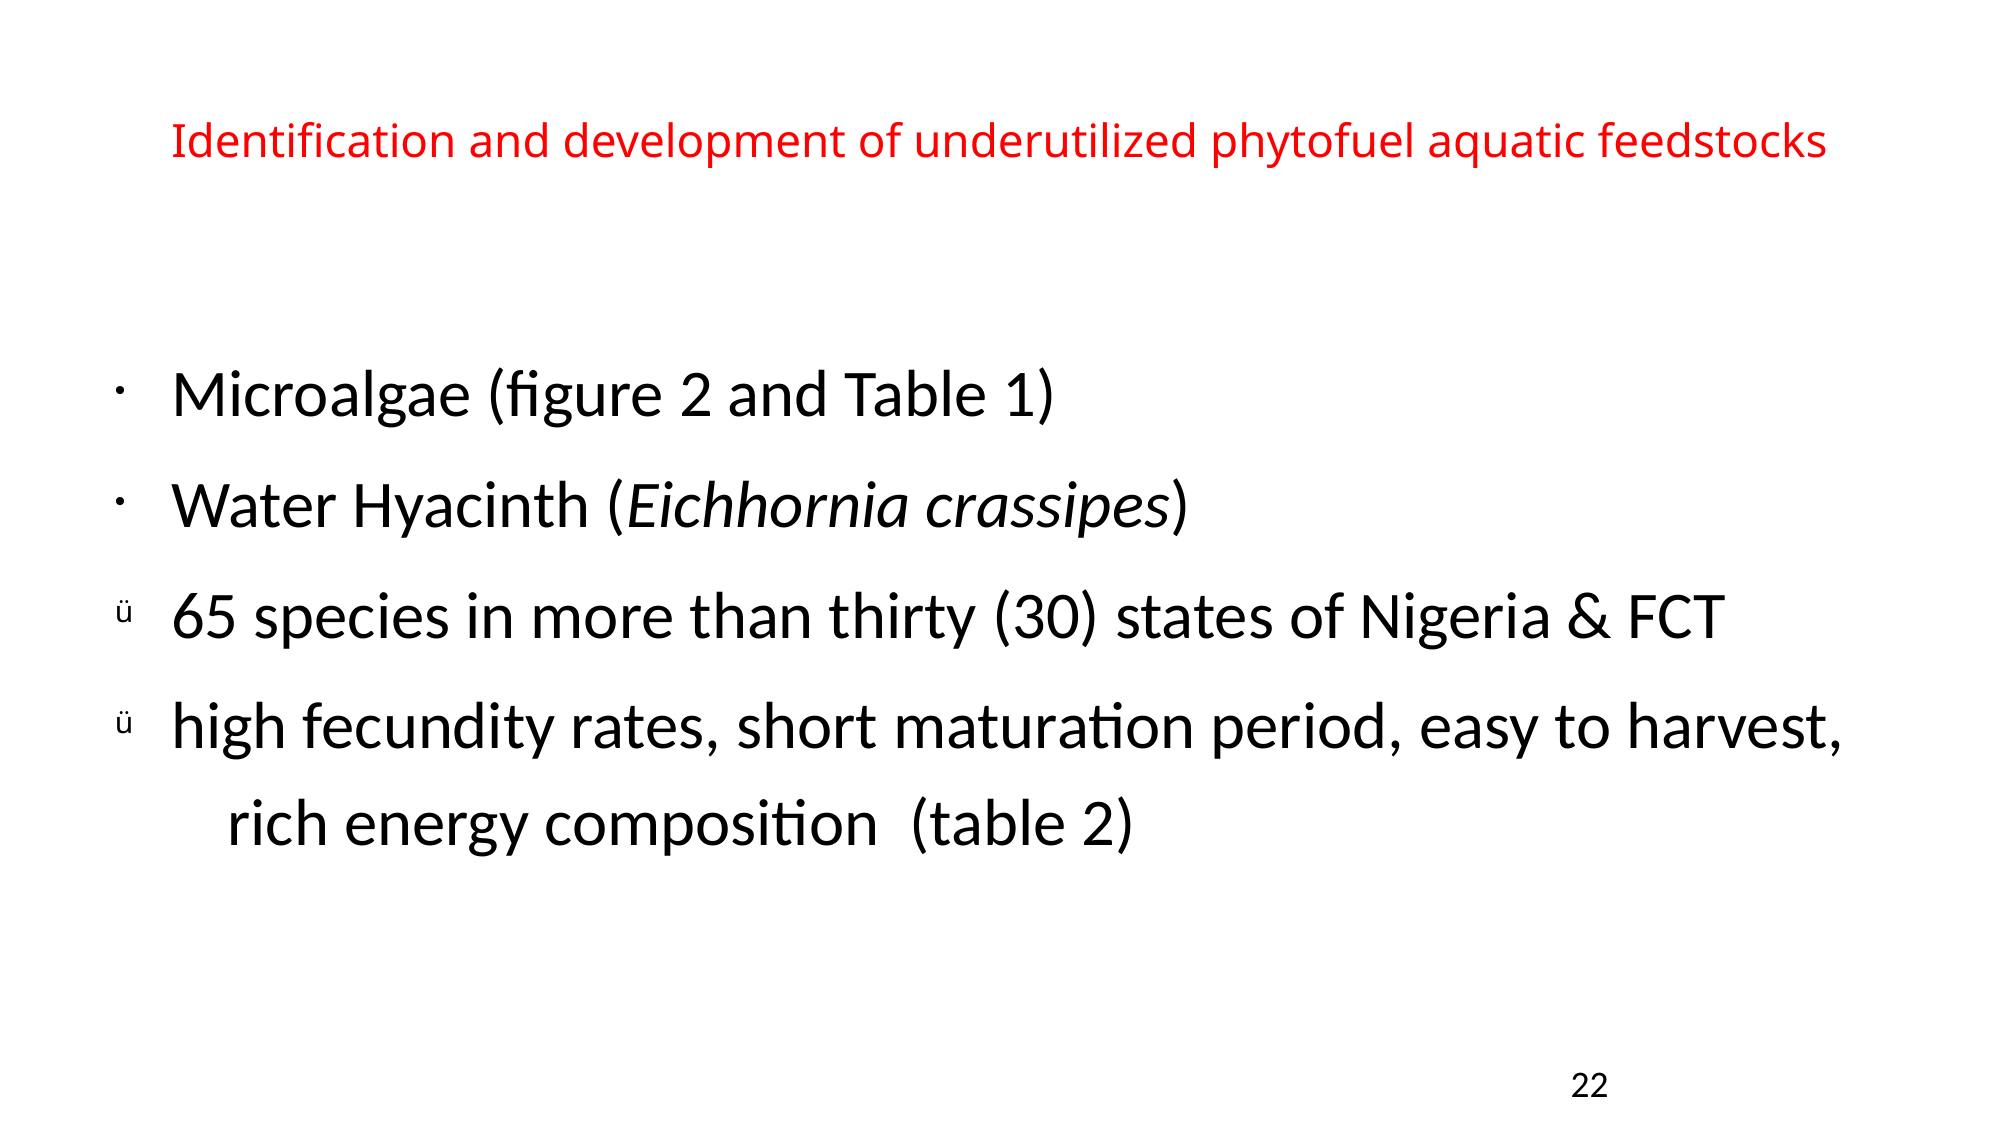

# Identification and development of underutilized phytofuel aquatic feedstocks
Microalgae (figure 2 and Table 1)
Water Hyacinth (Eichhornia crassipes)
65 species in more than thirty (30) states of Nigeria & FCT
high fecundity rates, short maturation period, easy to harvest, rich energy composition (table 2)